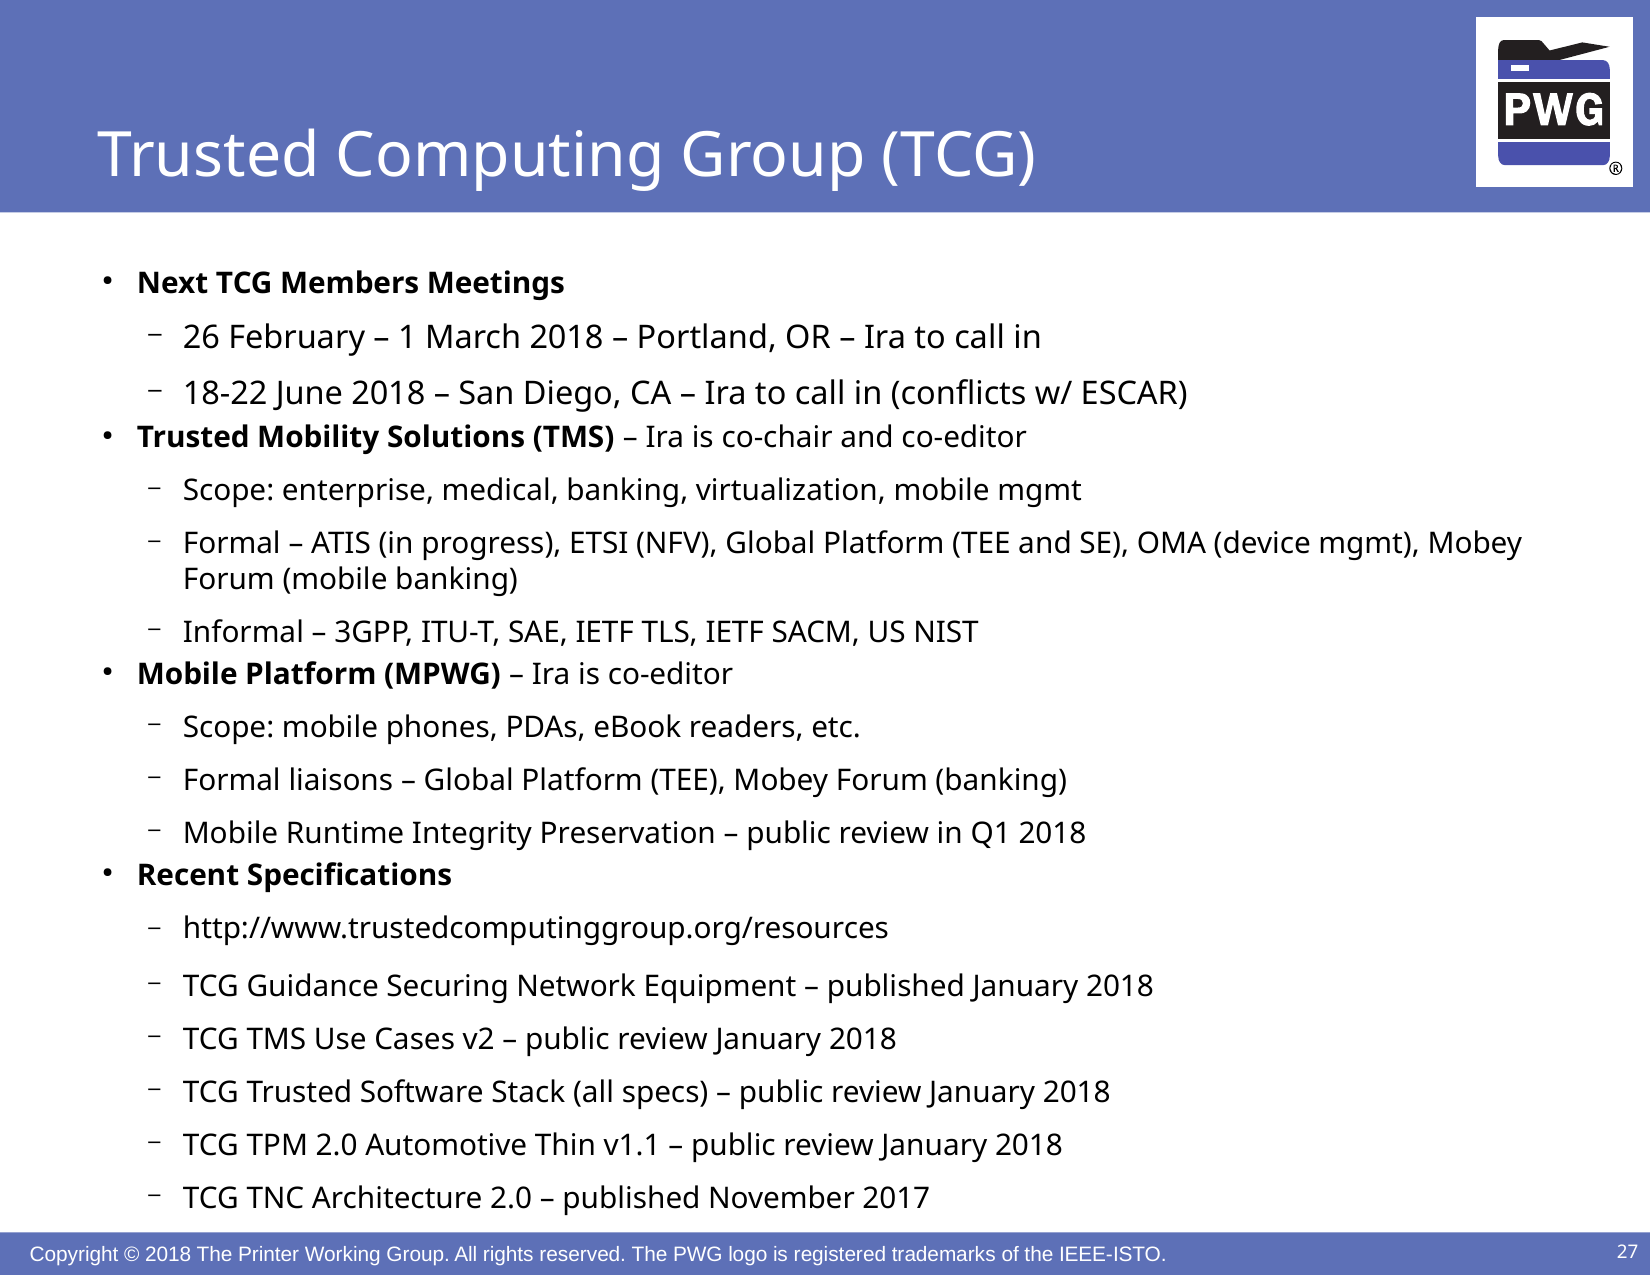

# Trusted Computing Group (TCG)
Next TCG Members Meetings
26 February – 1 March 2018 – Portland, OR – Ira to call in
18-22 June 2018 – San Diego, CA – Ira to call in (conflicts w/ ESCAR)
Trusted Mobility Solutions (TMS) – Ira is co-chair and co-editor
Scope: enterprise, medical, banking, virtualization, mobile mgmt
Formal – ATIS (in progress), ETSI (NFV), Global Platform (TEE and SE), OMA (device mgmt), Mobey Forum (mobile banking)
Informal – 3GPP, ITU-T, SAE, IETF TLS, IETF SACM, US NIST
Mobile Platform (MPWG) – Ira is co-editor
Scope: mobile phones, PDAs, eBook readers, etc.
Formal liaisons – Global Platform (TEE), Mobey Forum (banking)
Mobile Runtime Integrity Preservation – public review in Q1 2018
Recent Specifications
http://www.trustedcomputinggroup.org/resources
TCG Guidance Securing Network Equipment – published January 2018
TCG TMS Use Cases v2 – public review January 2018
TCG Trusted Software Stack (all specs) – public review January 2018
TCG TPM 2.0 Automotive Thin v1.1 – public review January 2018
TCG TNC Architecture 2.0 – published November 2017